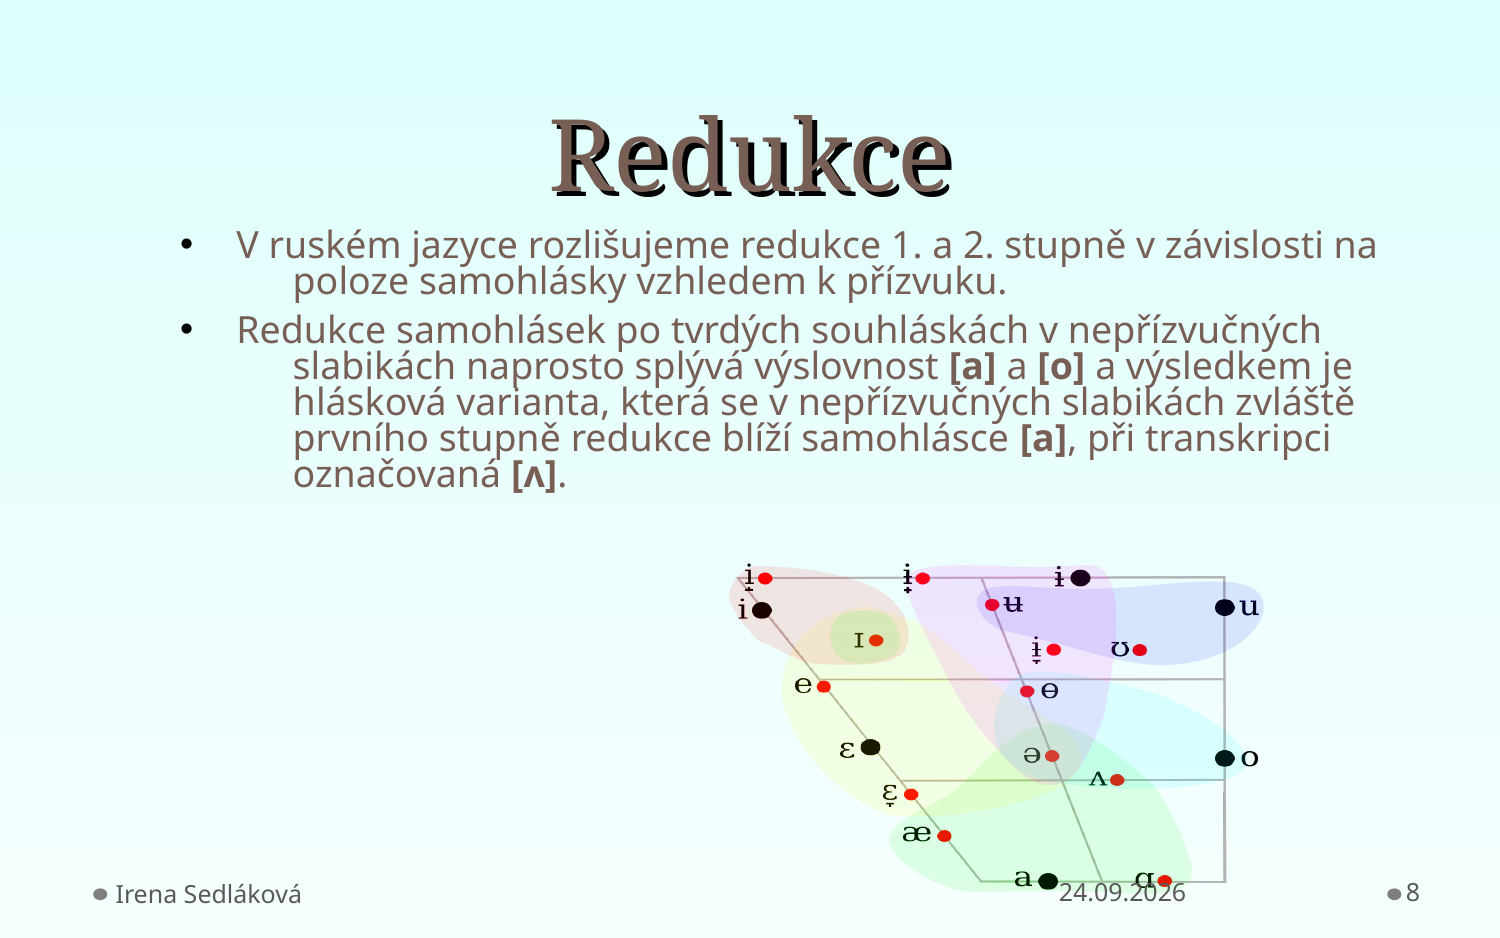

# Redukce
V ruském jazyce rozlišujeme redukce 1. a 2. stupně v závislosti na poloze samohlásky vzhledem k přízvuku.
Redukce samohlásek po tvrdých souhláskách v nepřízvučných slabikách naprosto splývá výslovnost [a] a [o] a výsledkem je hlásková varianta, která se v nepřízvučných slabikách zvláště prvního stupně redukce blíží samohlásce [a], při transkripci označovaná [ʌ].
Irena Sedláková